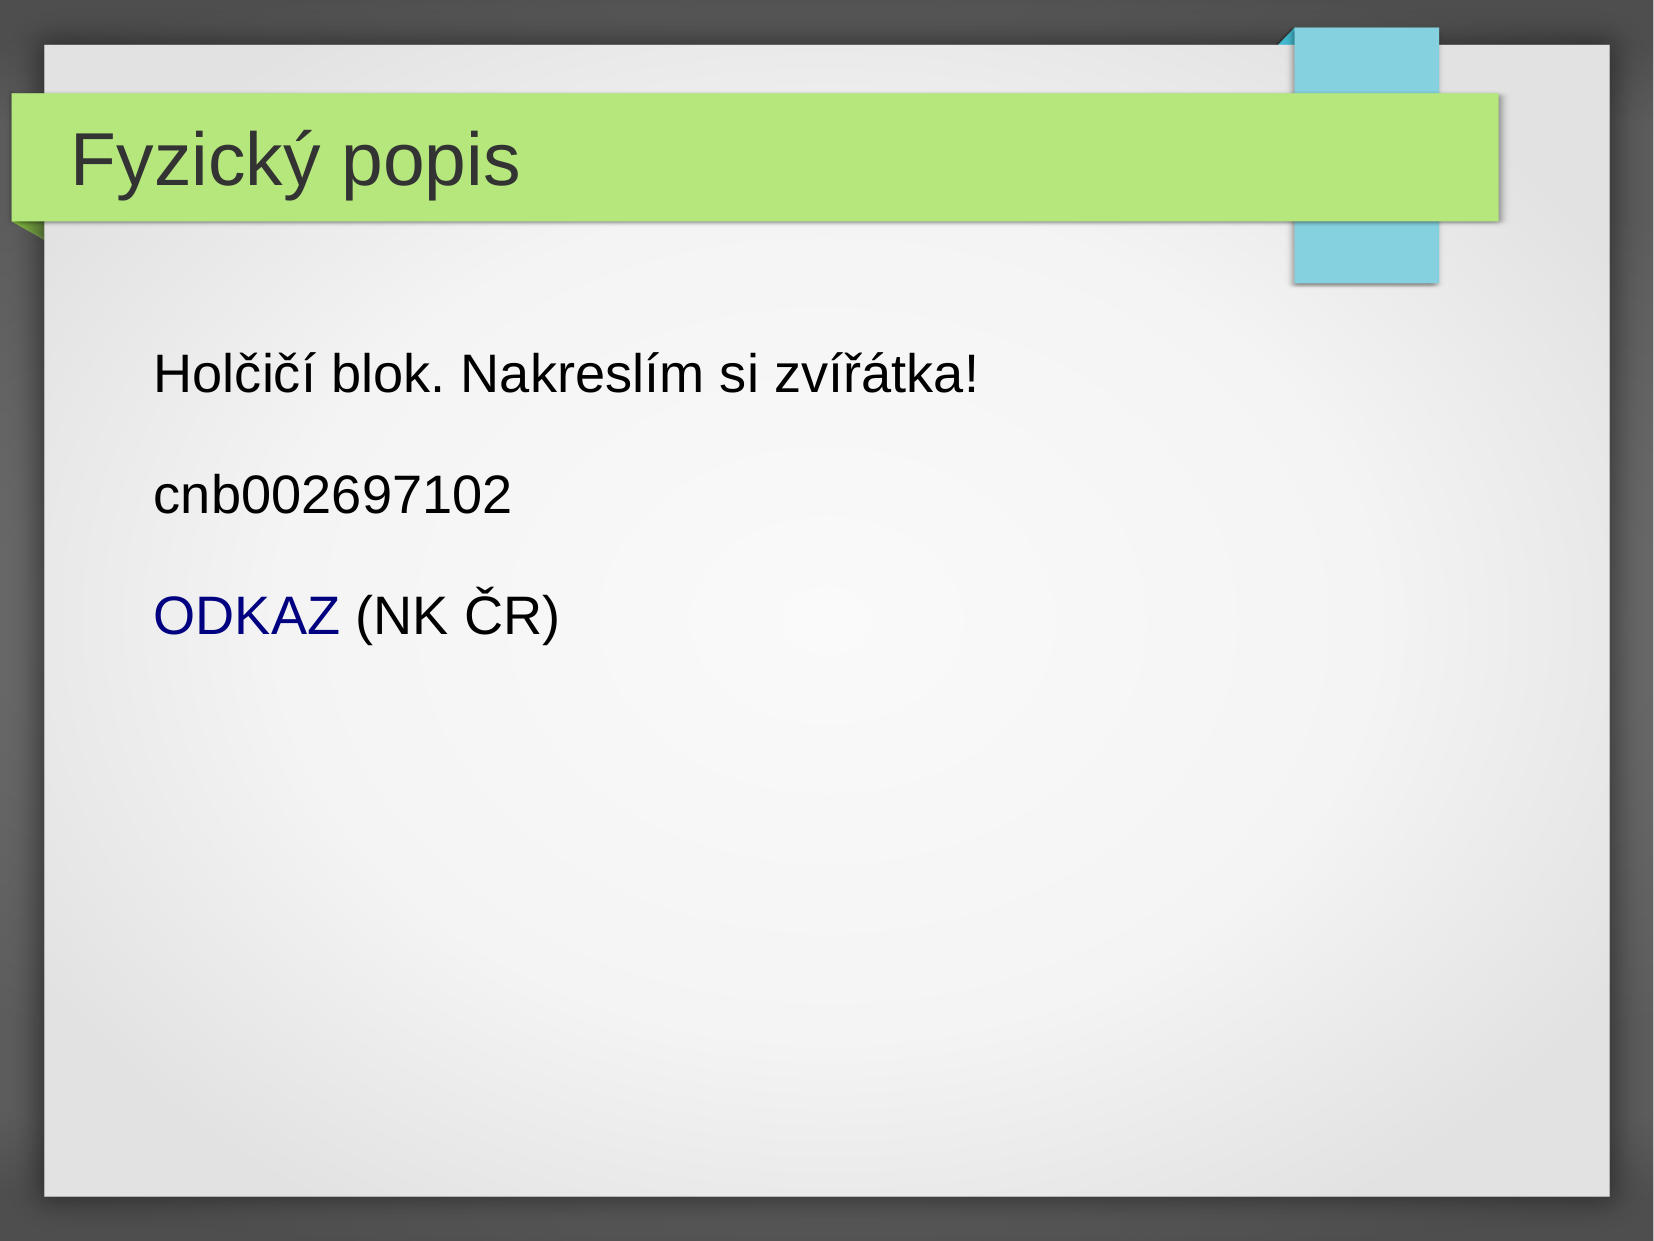

# Fyzický popis
Holčičí blok. Nakreslím si zvířátka!
cnb002697102
ODKAZ (NK ČR)